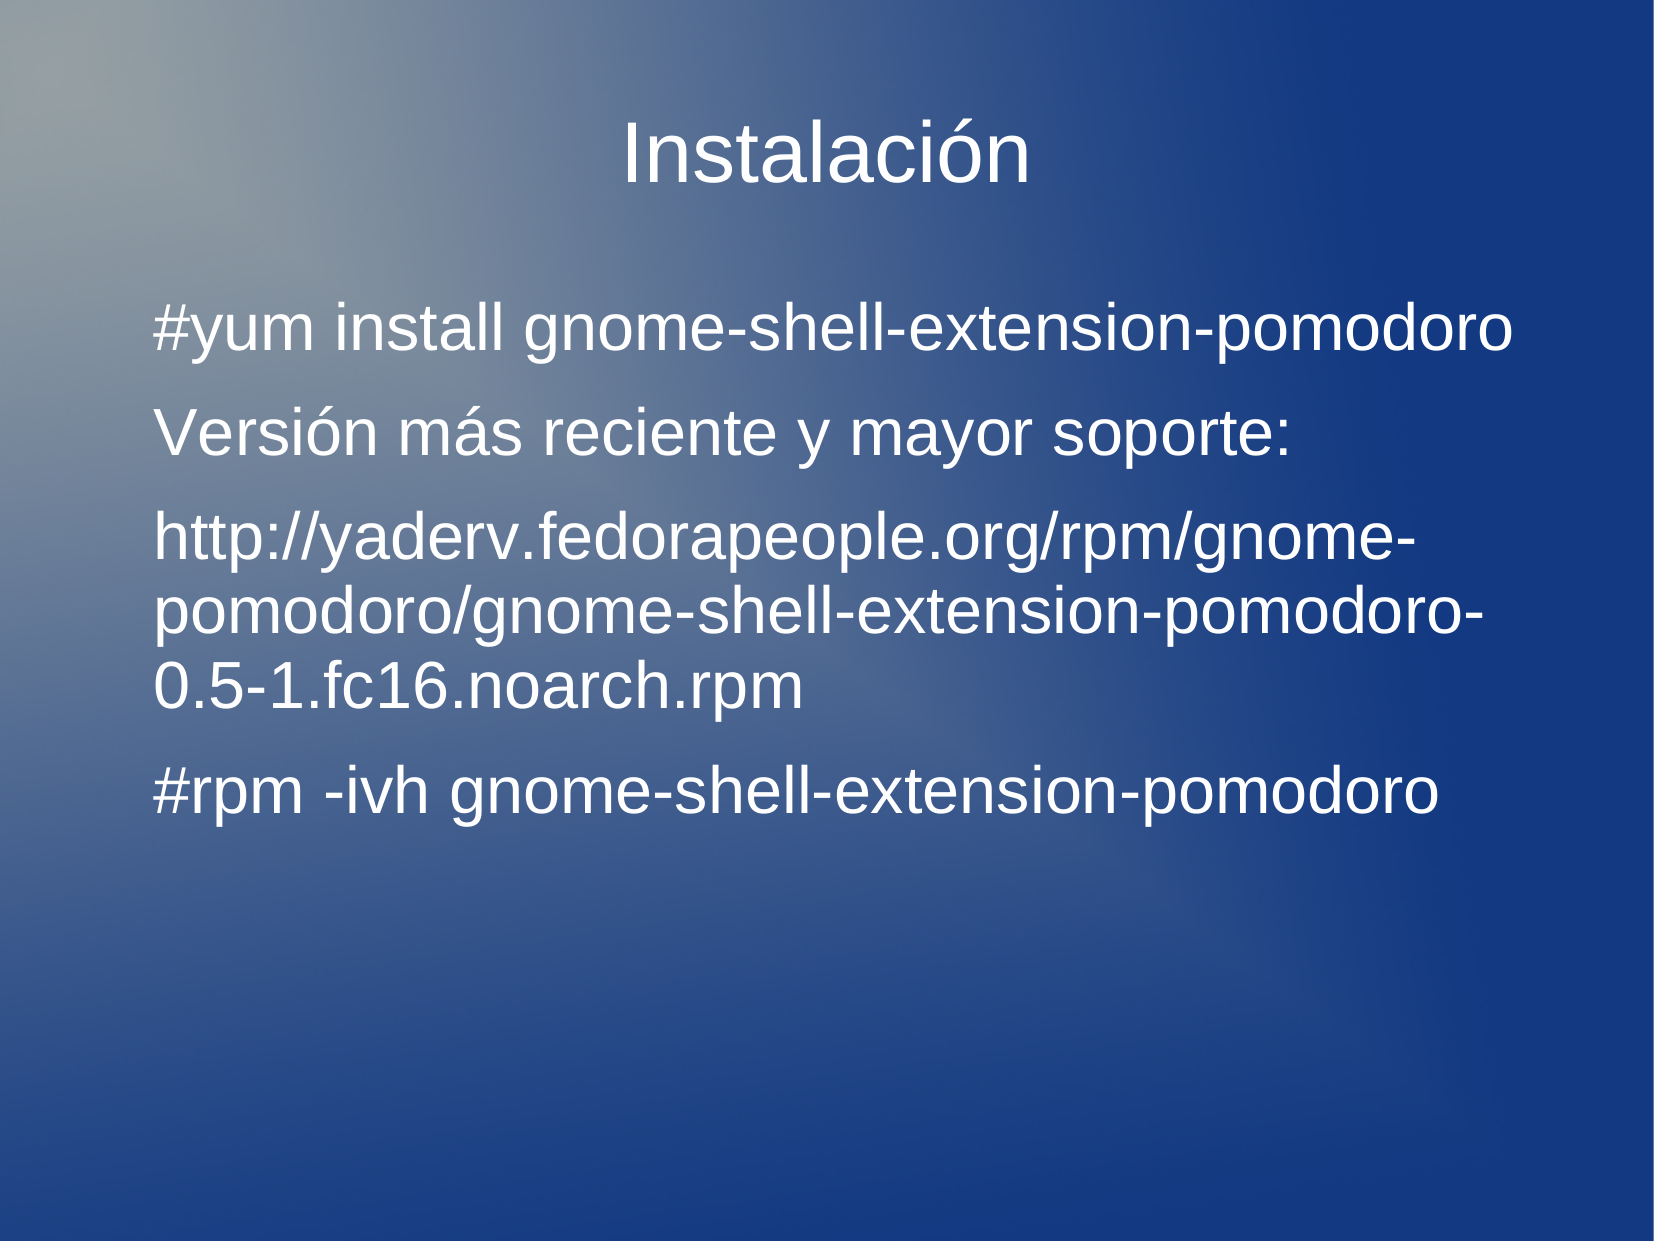

# Instalación
#yum install gnome-shell-extension-pomodoro
Versión más reciente y mayor soporte:
http://yaderv.fedorapeople.org/rpm/gnome-pomodoro/gnome-shell-extension-pomodoro-0.5-1.fc16.noarch.rpm
#rpm -ivh gnome-shell-extension-pomodoro